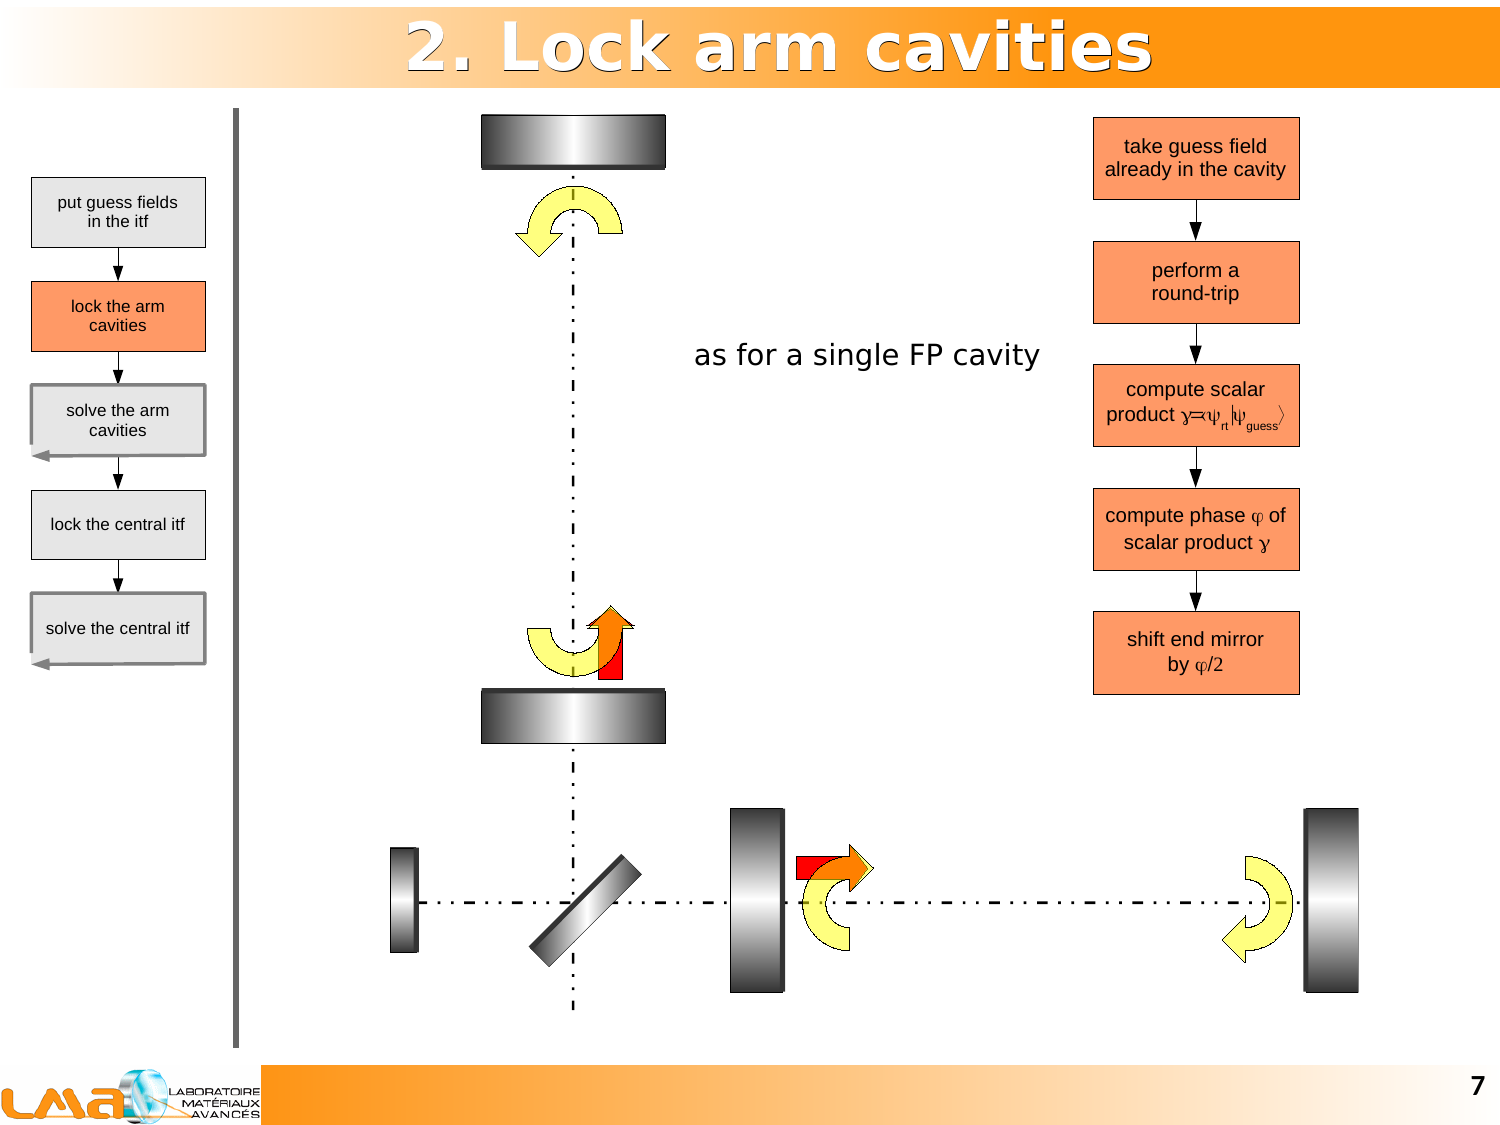

# 2. Lock arm cavities
as for a single FP cavity
7